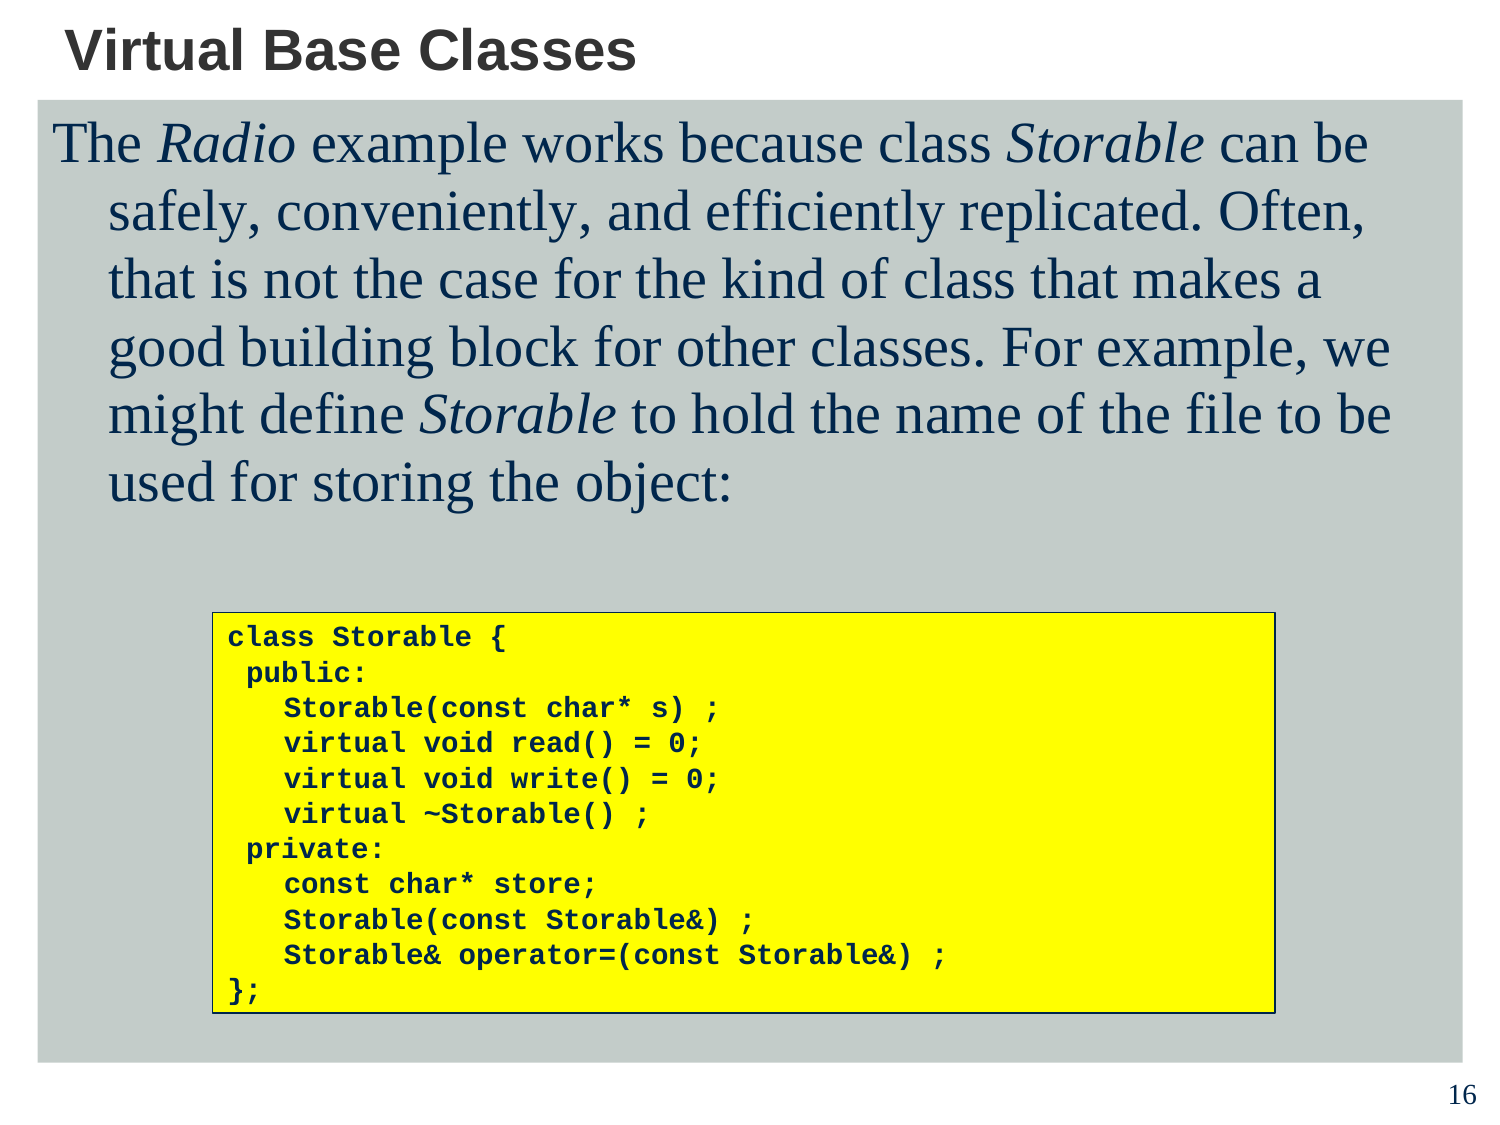

# Virtual Base Classes
The Radio example works because class Storable can be safely, conveniently, and efficiently replicated. Often, that is not the case for the kind of class that makes a good building block for other classes. For example, we might define Storable to hold the name of the file to be used for storing the object:
class Storable {
	public:
		Storable(const char* s) ;
		virtual void read() = 0;
		virtual void write() = 0;
		virtual ~Storable() ;
	private:
		const char* store;
		Storable(const Storable&) ;
		Storable& operator=(const Storable&) ;
};